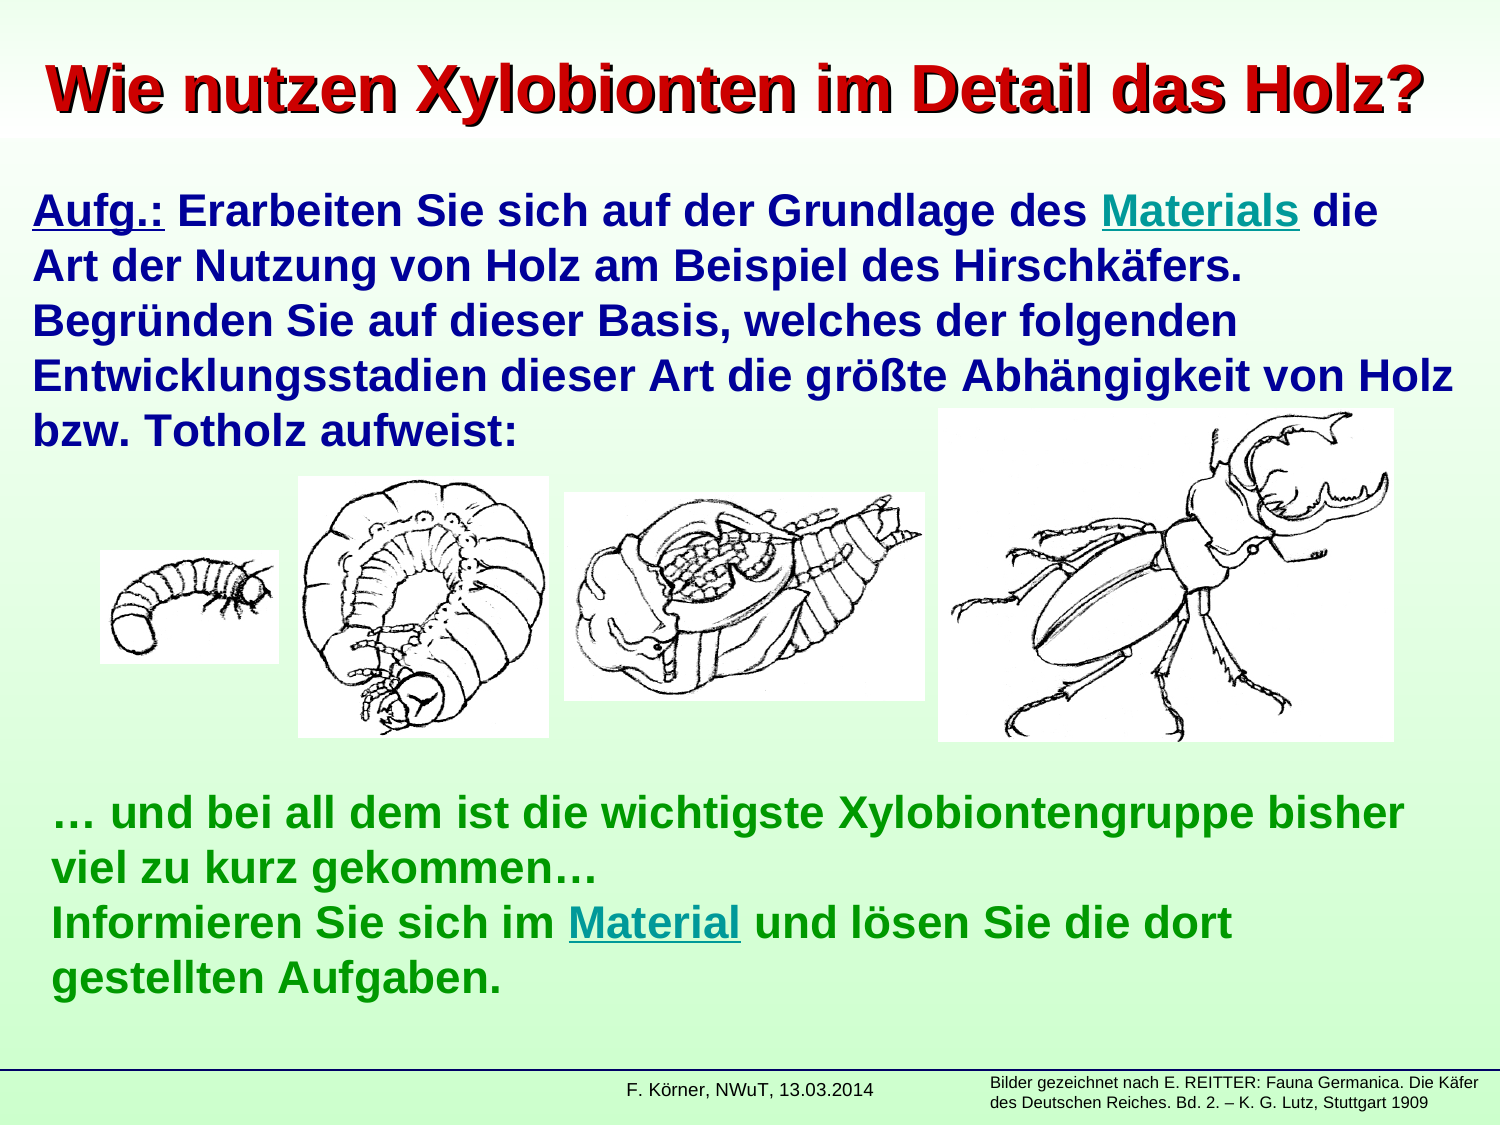

| Wie nutzen Xylobionten im Detail das Holz? |
| --- |
Aufg.: Erarbeiten Sie sich auf der Grundlage des Materials die Art der Nutzung von Holz am Beispiel des Hirschkäfers. Begründen Sie auf dieser Basis, welches der folgenden Entwicklungsstadien dieser Art die größte Abhängigkeit von Holz bzw. Totholz aufweist:
… und bei all dem ist die wichtigste Xylobiontengruppe bisher viel zu kurz gekommen…
Informieren Sie sich im Material und lösen Sie die dort gestellten Aufgaben.
Bilder gezeichnet nach E. REITTER: Fauna Germanica. Die Käfer des Deutschen Reiches. Bd. 2. – K. G. Lutz, Stuttgart 1909